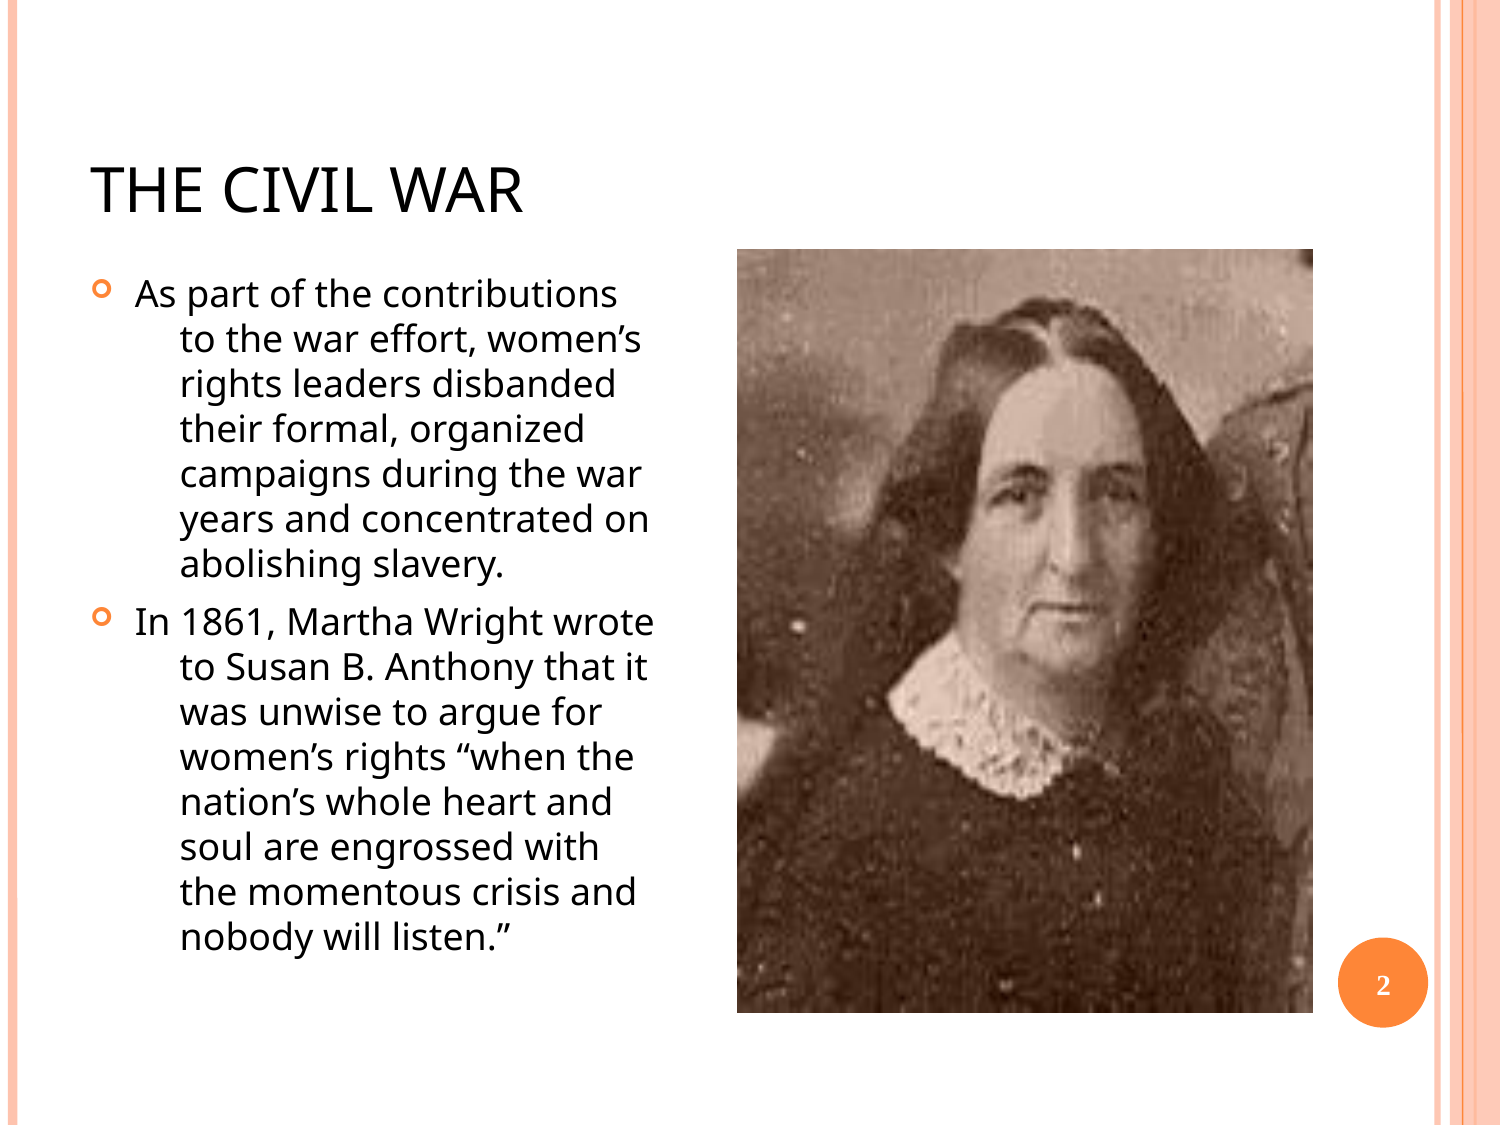

# The Civil War
As part of the contributions to the war effort, women’s rights leaders disbanded their formal, organized campaigns during the war years and concentrated on abolishing slavery.
In 1861, Martha Wright wrote to Susan B. Anthony that it was unwise to argue for women’s rights “when the nation’s whole heart and soul are engrossed with the momentous crisis and nobody will listen.”
2